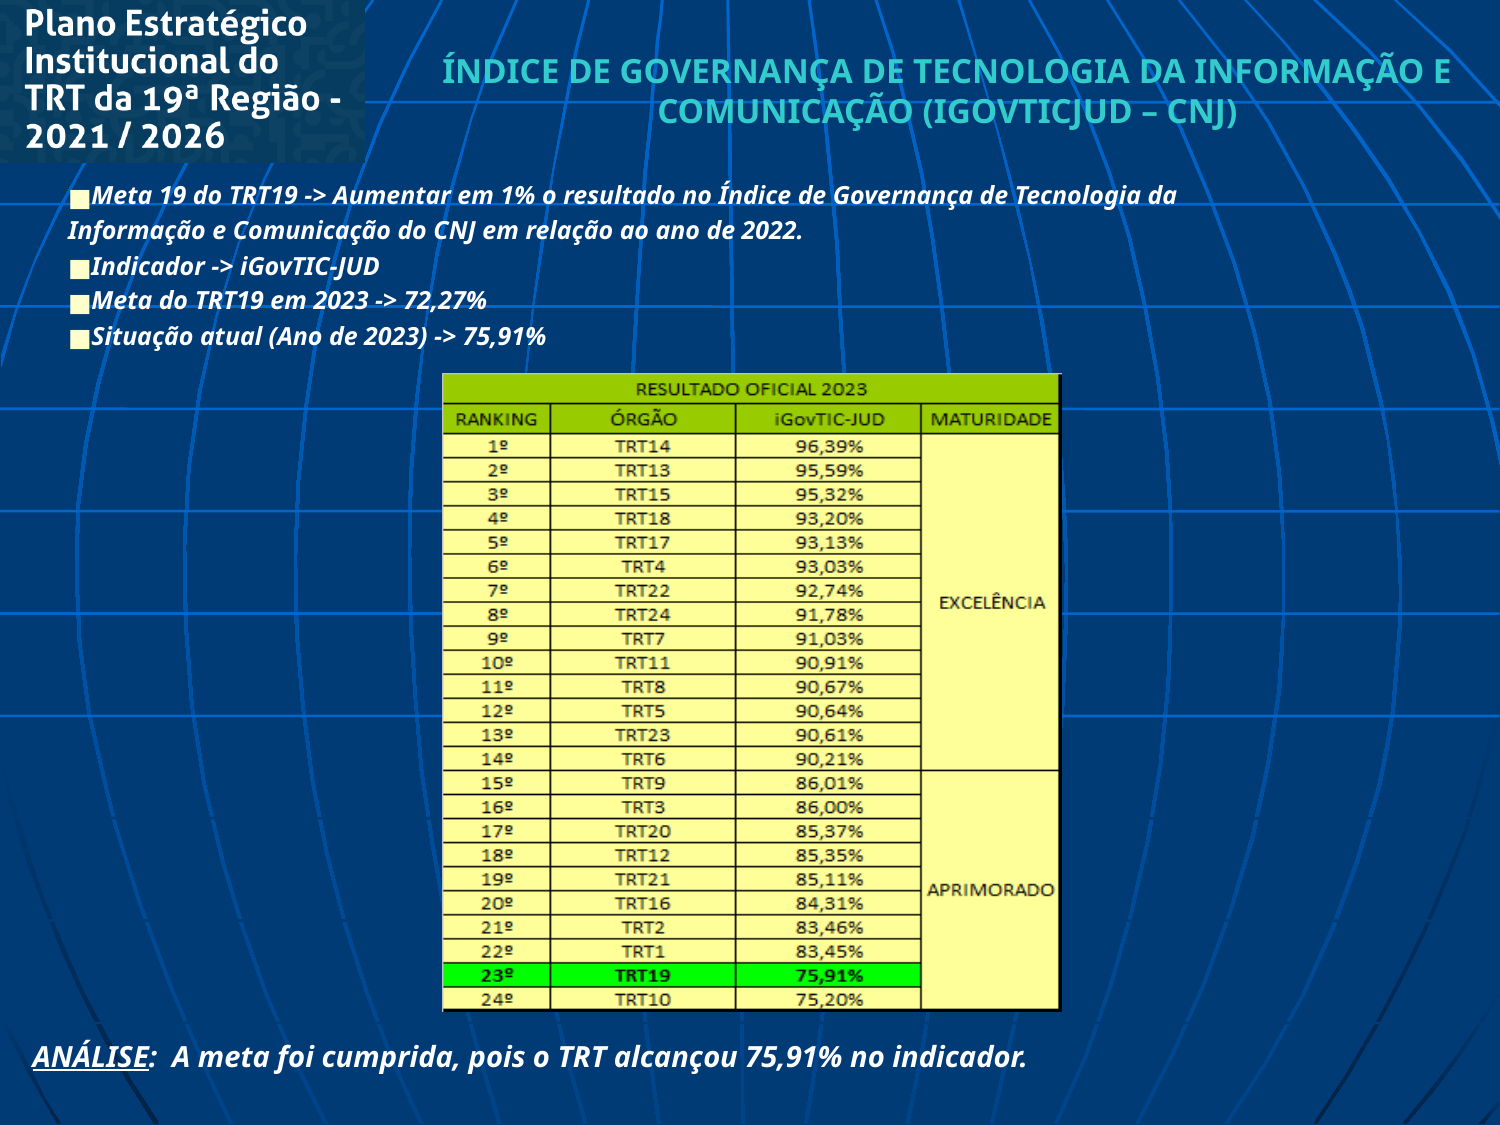

ÍNDICE DE GOVERNANÇA DE TECNOLOGIA DA INFORMAÇÃO E COMUNICAÇÃO (IGOVTICJUD – CNJ)
Meta 19 do TRT19 -> Aumentar em 1% o resultado no Índice de Governança de Tecnologia da
Informação e Comunicação do CNJ em relação ao ano de 2022.
Indicador -> iGovTIC-JUD
Meta do TRT19 em 2023 -> 72,27%
Situação atual (Ano de 2023) -> 75,91%
ANÁLISE: A meta foi cumprida, pois o TRT alcançou 75,91% no indicador.